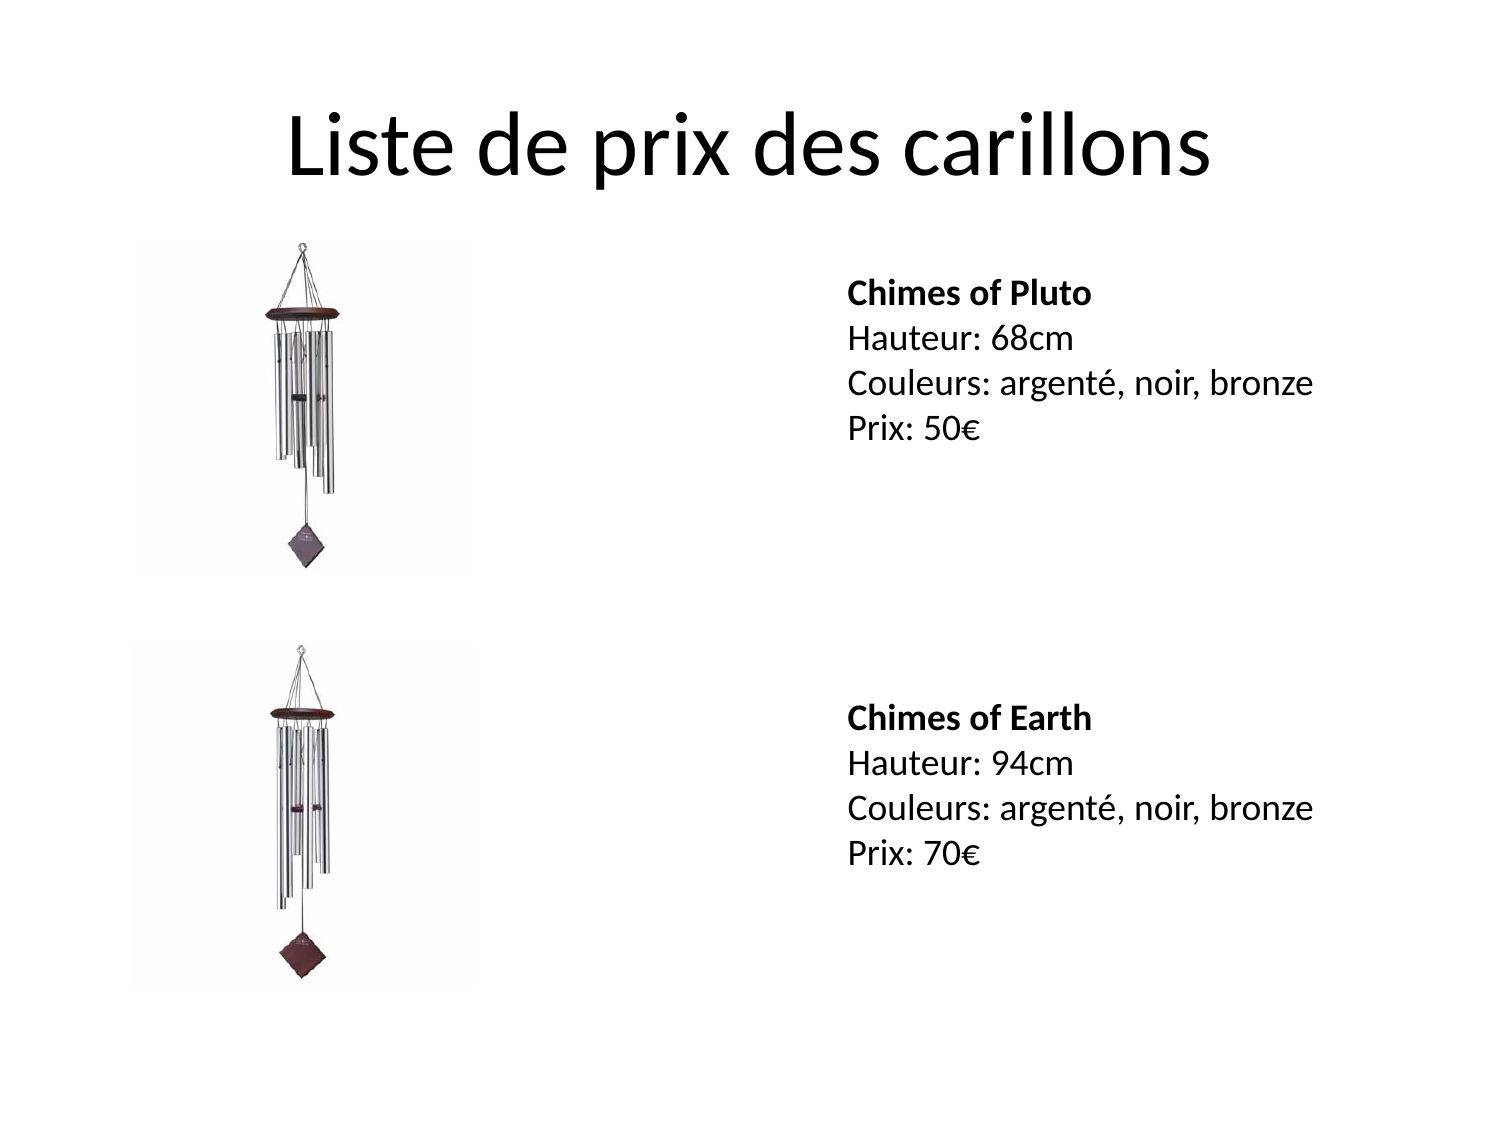

# Liste de prix des carillons
Chimes of Pluto
Hauteur: 68cm
Couleurs: argenté, noir, bronze
Prix: 50€
Chimes of Earth
Hauteur: 94cm
Couleurs: argenté, noir, bronze
Prix: 70€